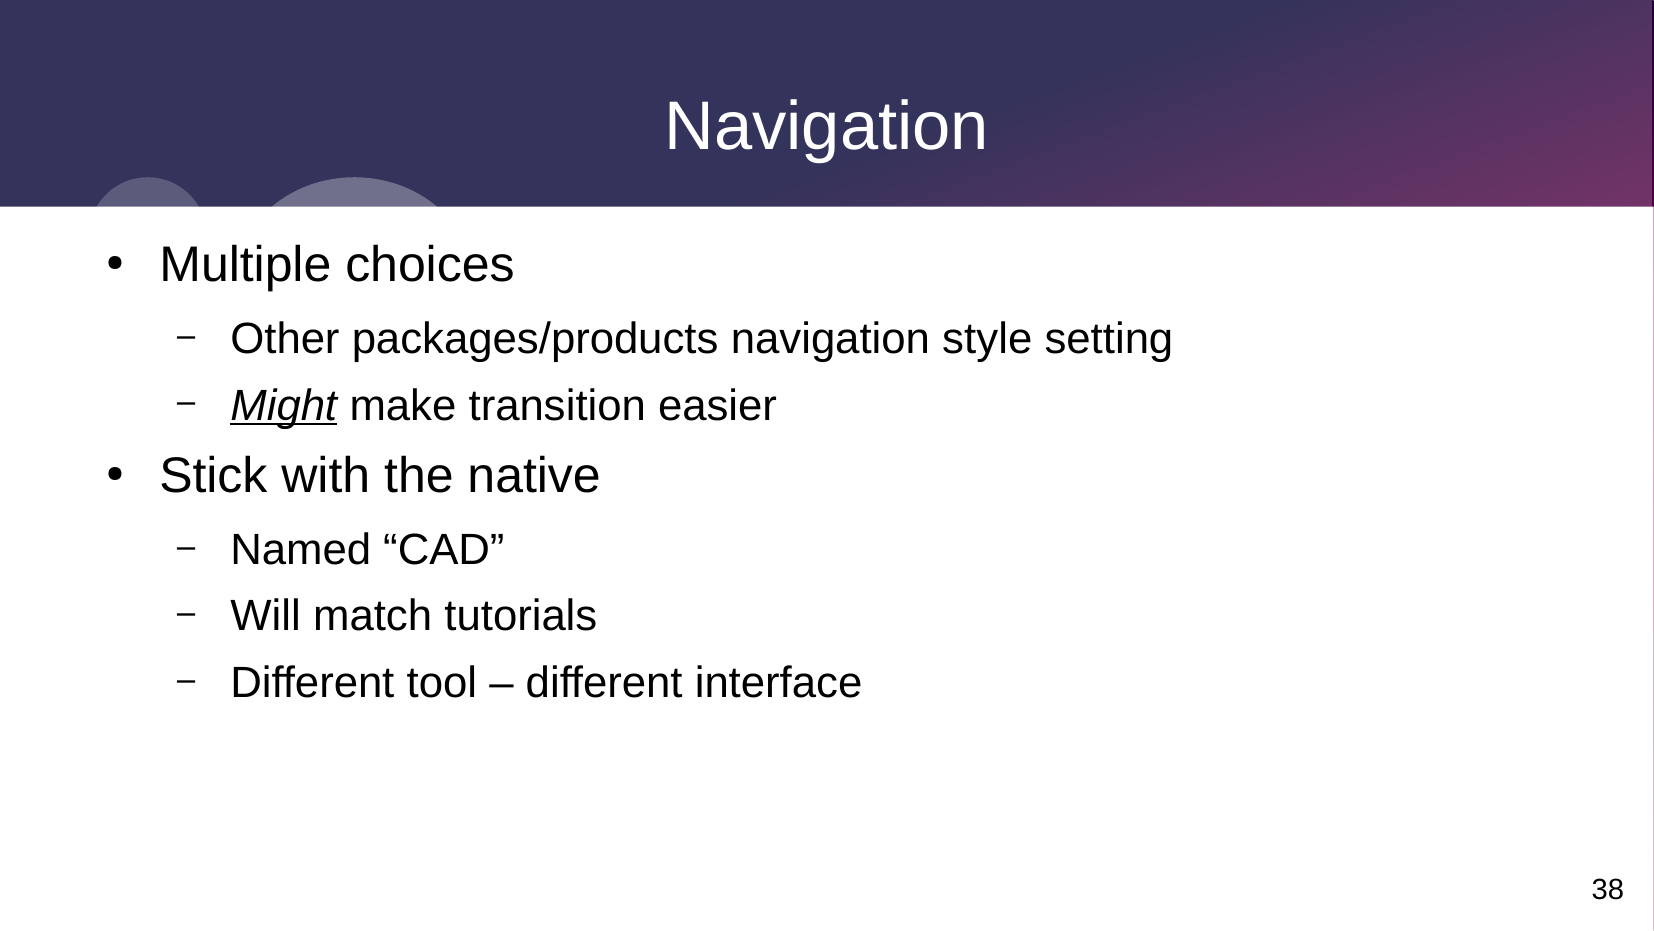

# Navigation
Multiple choices
Other packages/products navigation style setting
Might make transition easier
Stick with the native
Named “CAD”
Will match tutorials
Different tool – different interface